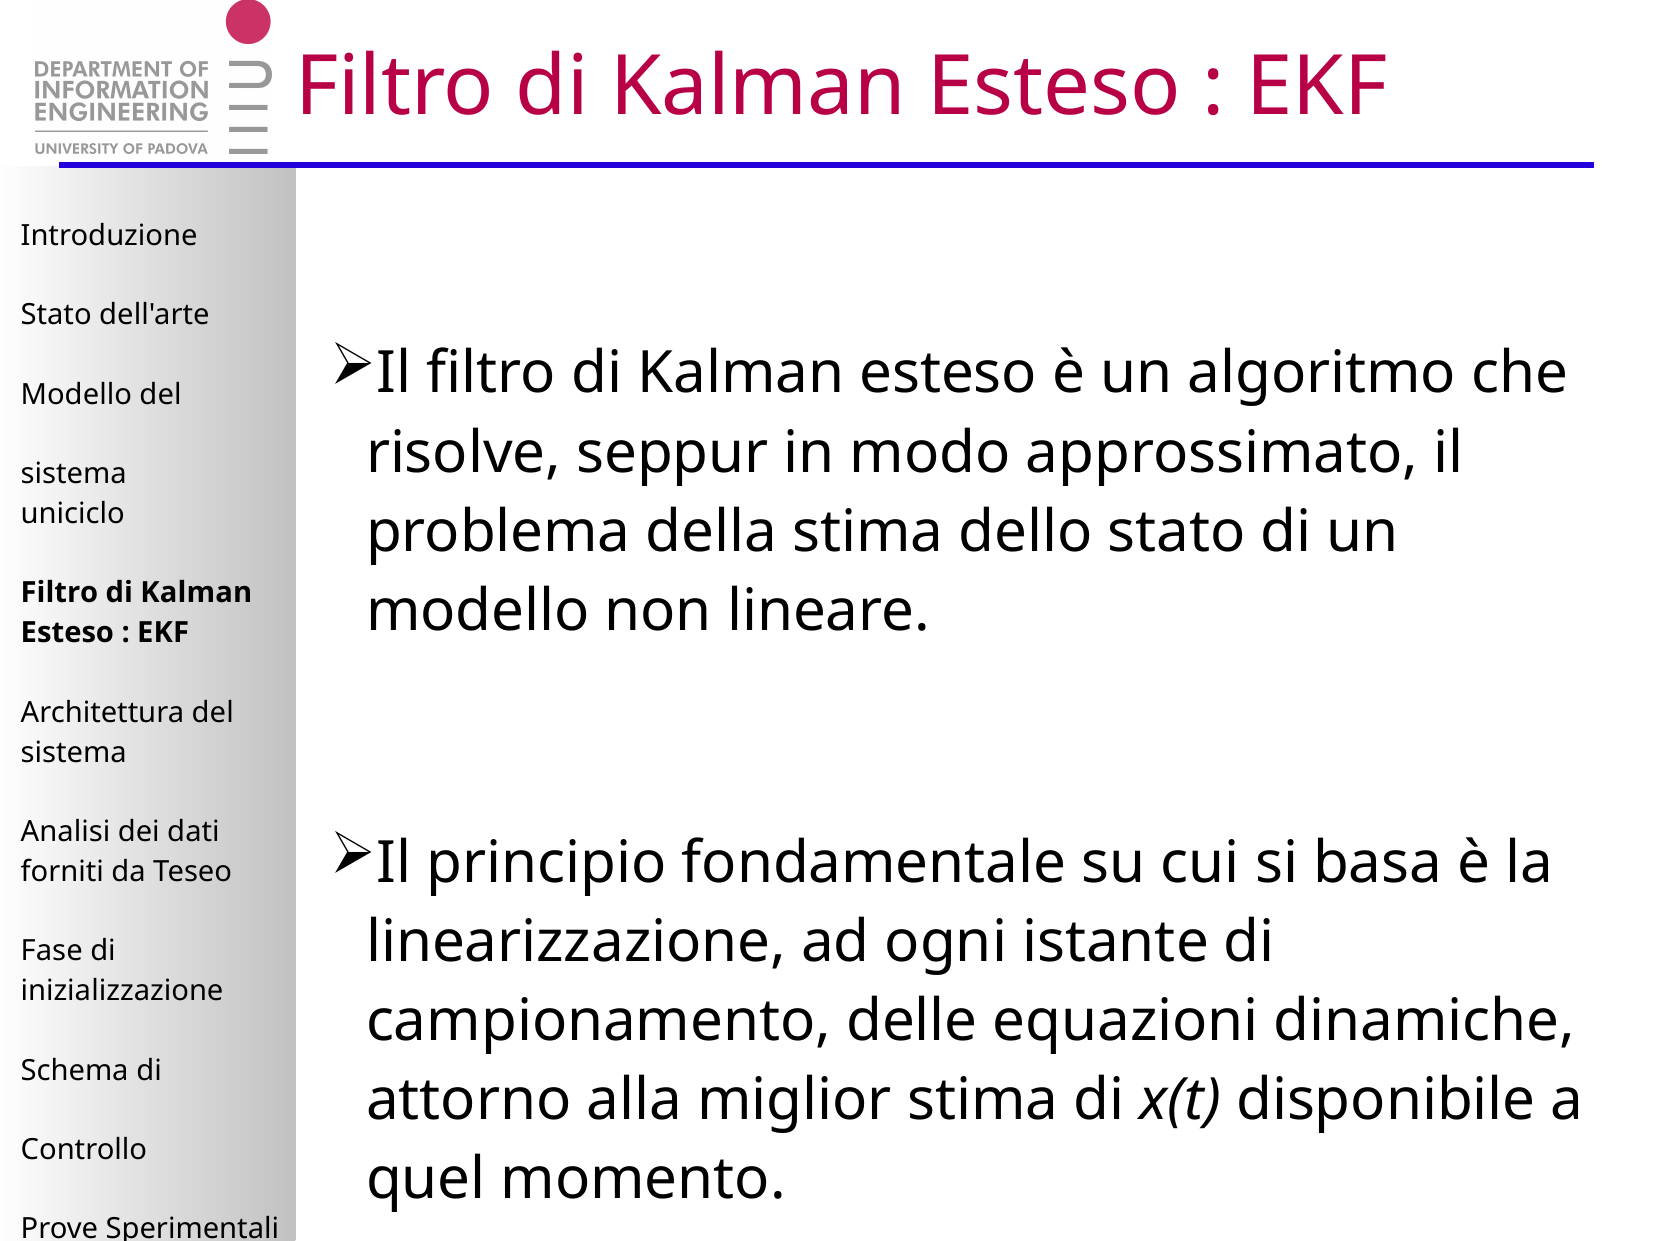

Filtro di Kalman Esteso : EKF
Introduzione
Stato dell'arte
Modello del sistema
uniciclo
Filtro di Kalman
Esteso : EKF
Architettura del
sistema
Analisi dei dati
forniti da Teseo
Fase di
inizializzazione
Schema di Controllo
Prove Sperimentali
Conclusioni
Sviluppi futuri
# Il filtro di Kalman esteso è un algoritmo che risolve, seppur in modo approssimato, il problema della stima dello stato di un modello non lineare.
Il principio fondamentale su cui si basa è la linearizzazione, ad ogni istante di campionamento, delle equazioni dinamiche, attorno alla miglior stima di x(t) disponibile a quel momento.